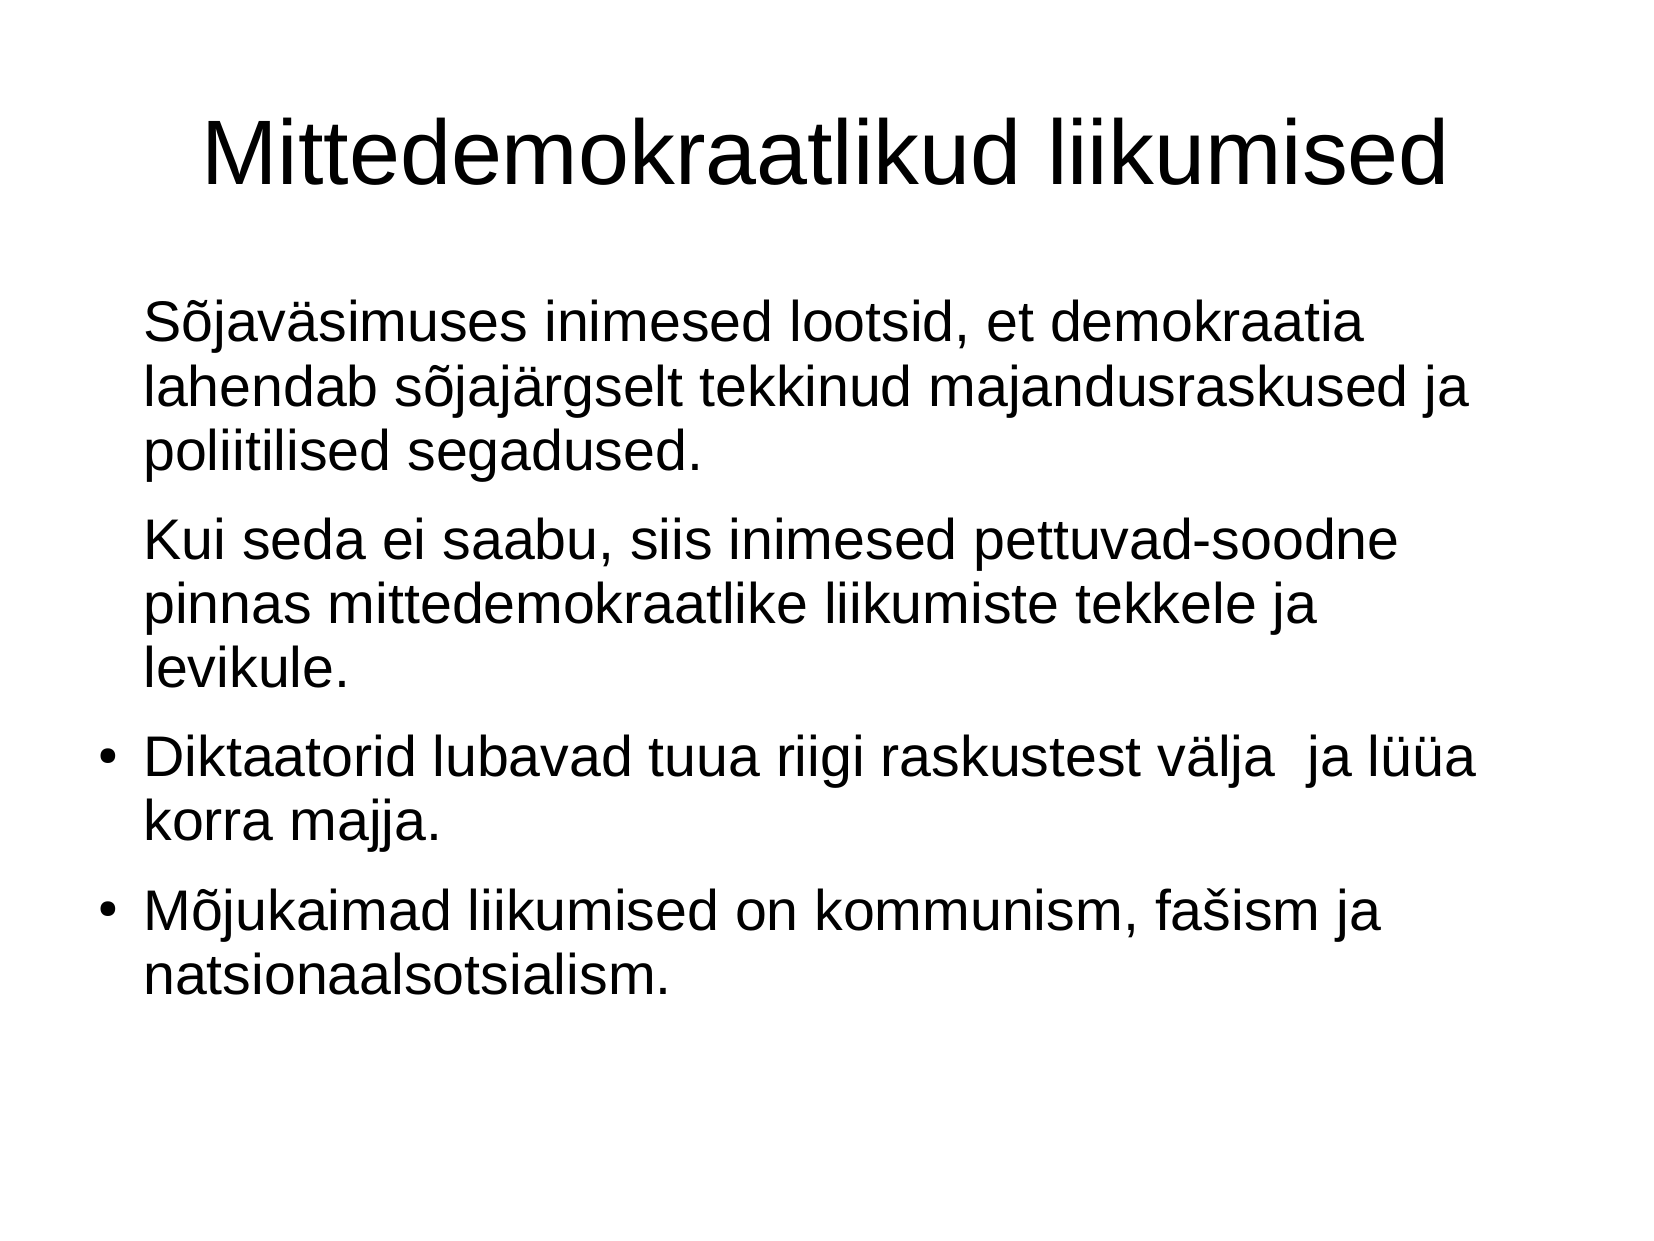

# Mittedemokraatlikud liikumised
Sõjaväsimuses inimesed lootsid, et demokraatia lahendab sõjajärgselt tekkinud majandusraskused ja poliitilised segadused.
Kui seda ei saabu, siis inimesed pettuvad-soodne pinnas mittedemokraatlike liikumiste tekkele ja levikule.
Diktaatorid lubavad tuua riigi raskustest välja ja lüüa korra majja.
Mõjukaimad liikumised on kommunism, fašism ja natsionaalsotsialism.